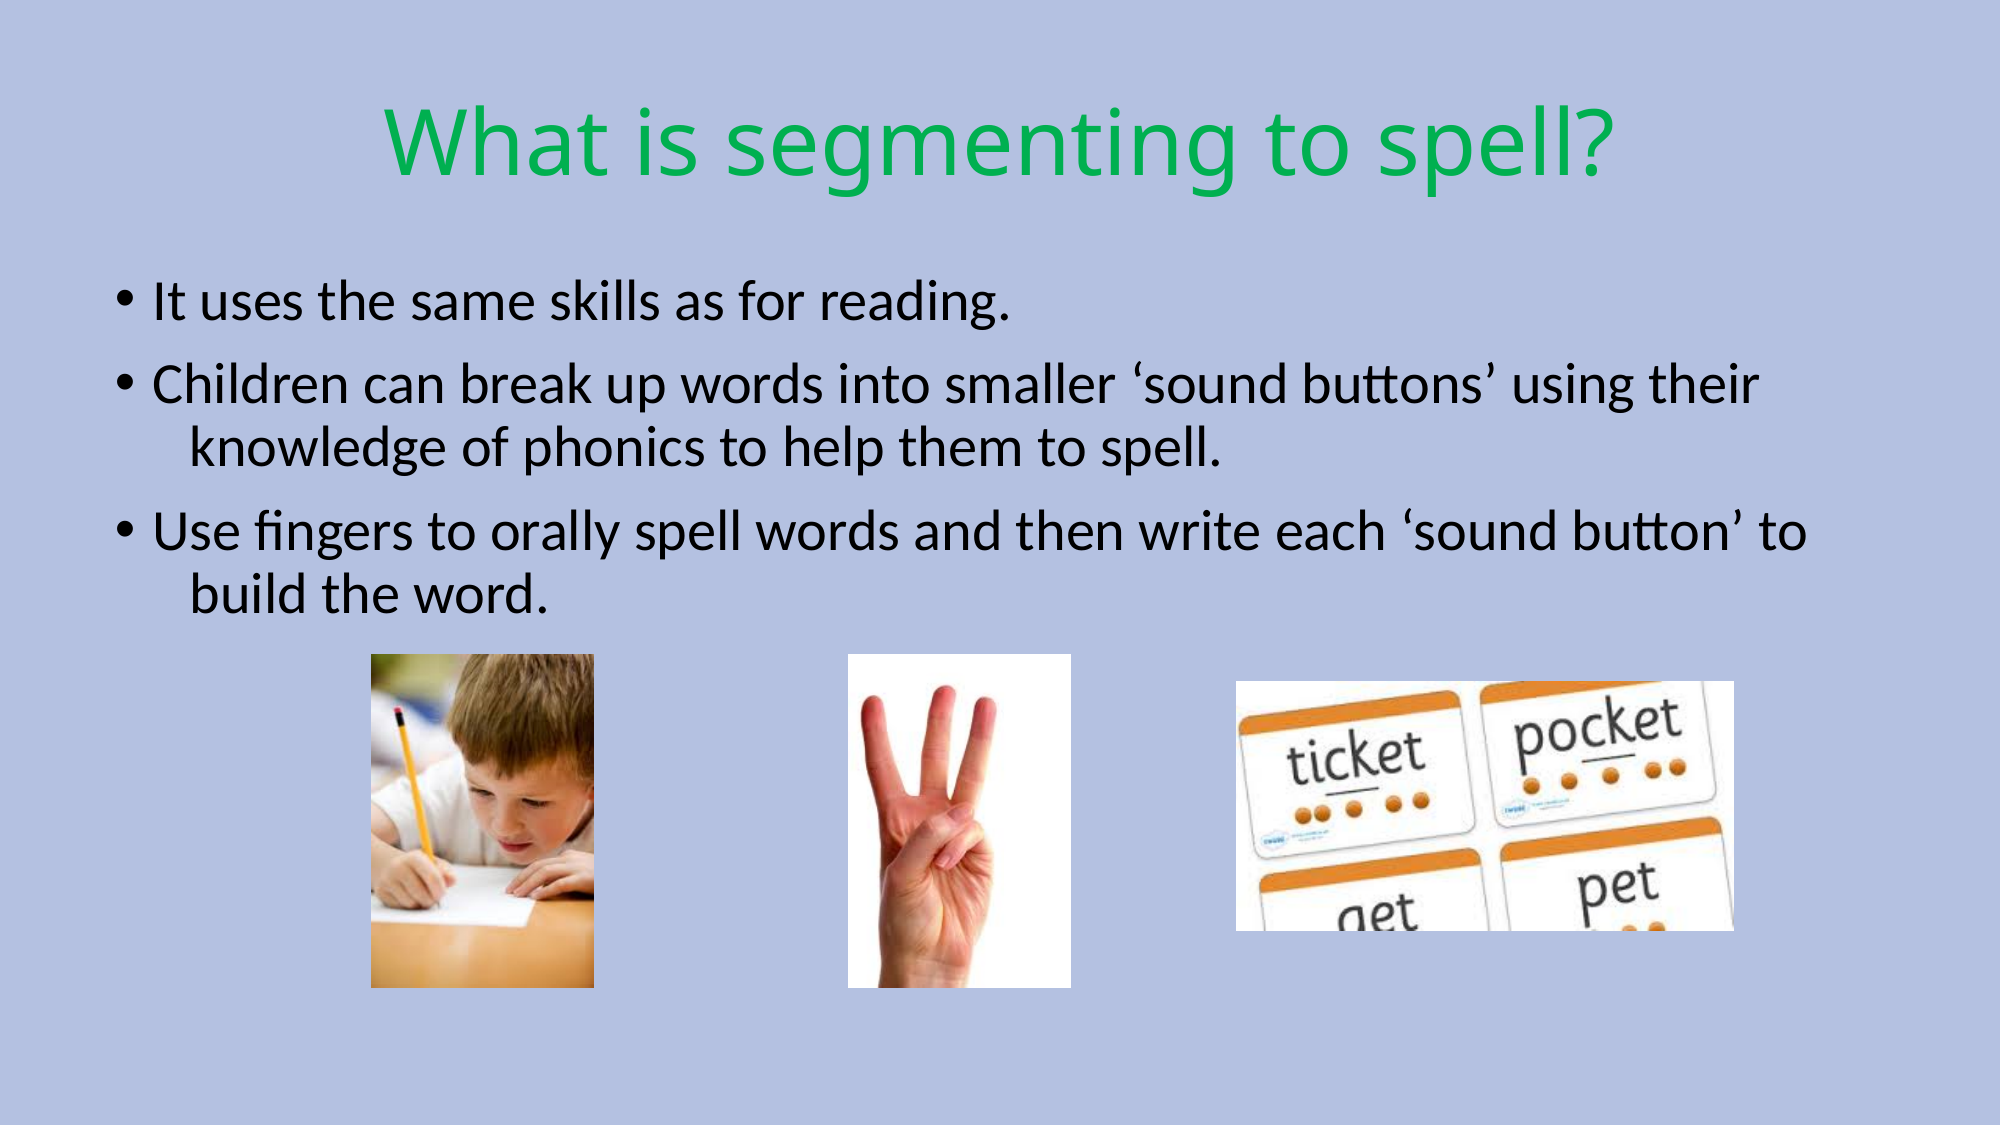

# What is segmenting to spell?
It uses the same skills as for reading.
Children can break up words into smaller ‘sound buttons’ using their knowledge of phonics to help them to spell.
Use fingers to orally spell words and then write each ‘sound button’ to build the word.